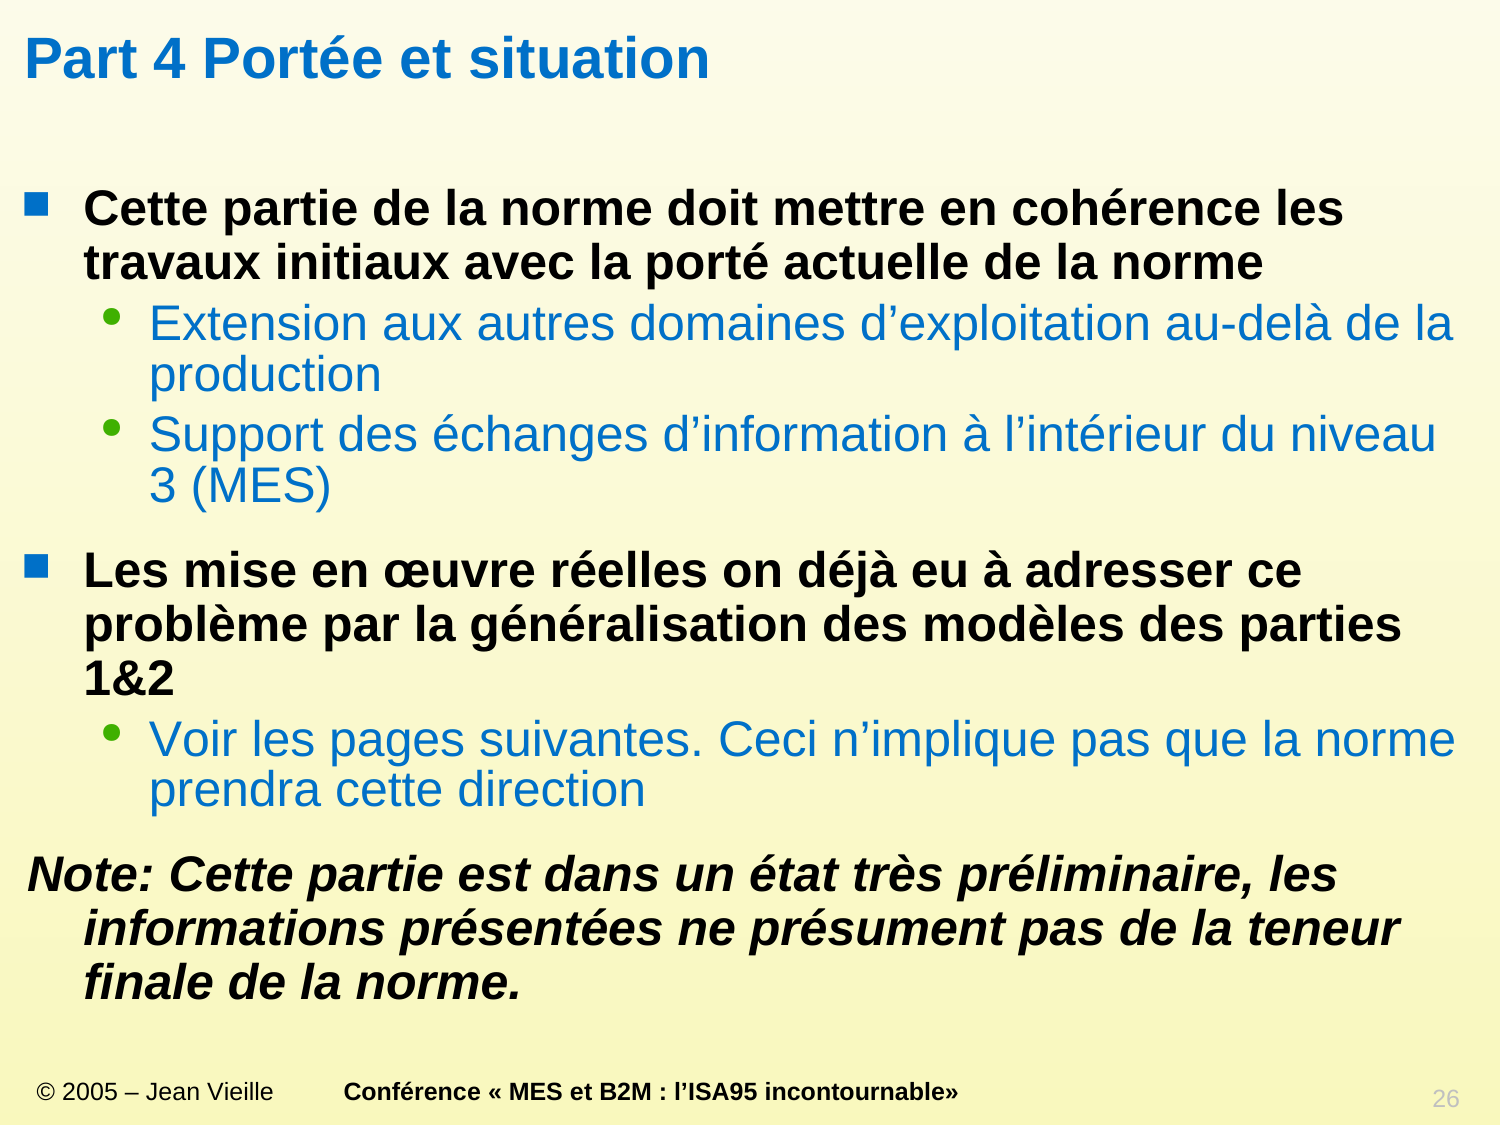

# Part 4 Portée et situation
Cette partie de la norme doit mettre en cohérence les travaux initiaux avec la porté actuelle de la norme
Extension aux autres domaines d’exploitation au-delà de la production
Support des échanges d’information à l’intérieur du niveau 3 (MES)
Les mise en œuvre réelles on déjà eu à adresser ce problème par la généralisation des modèles des parties 1&2
Voir les pages suivantes. Ceci n’implique pas que la norme prendra cette direction
Note: Cette partie est dans un état très préliminaire, les informations présentées ne présument pas de la teneur finale de la norme.